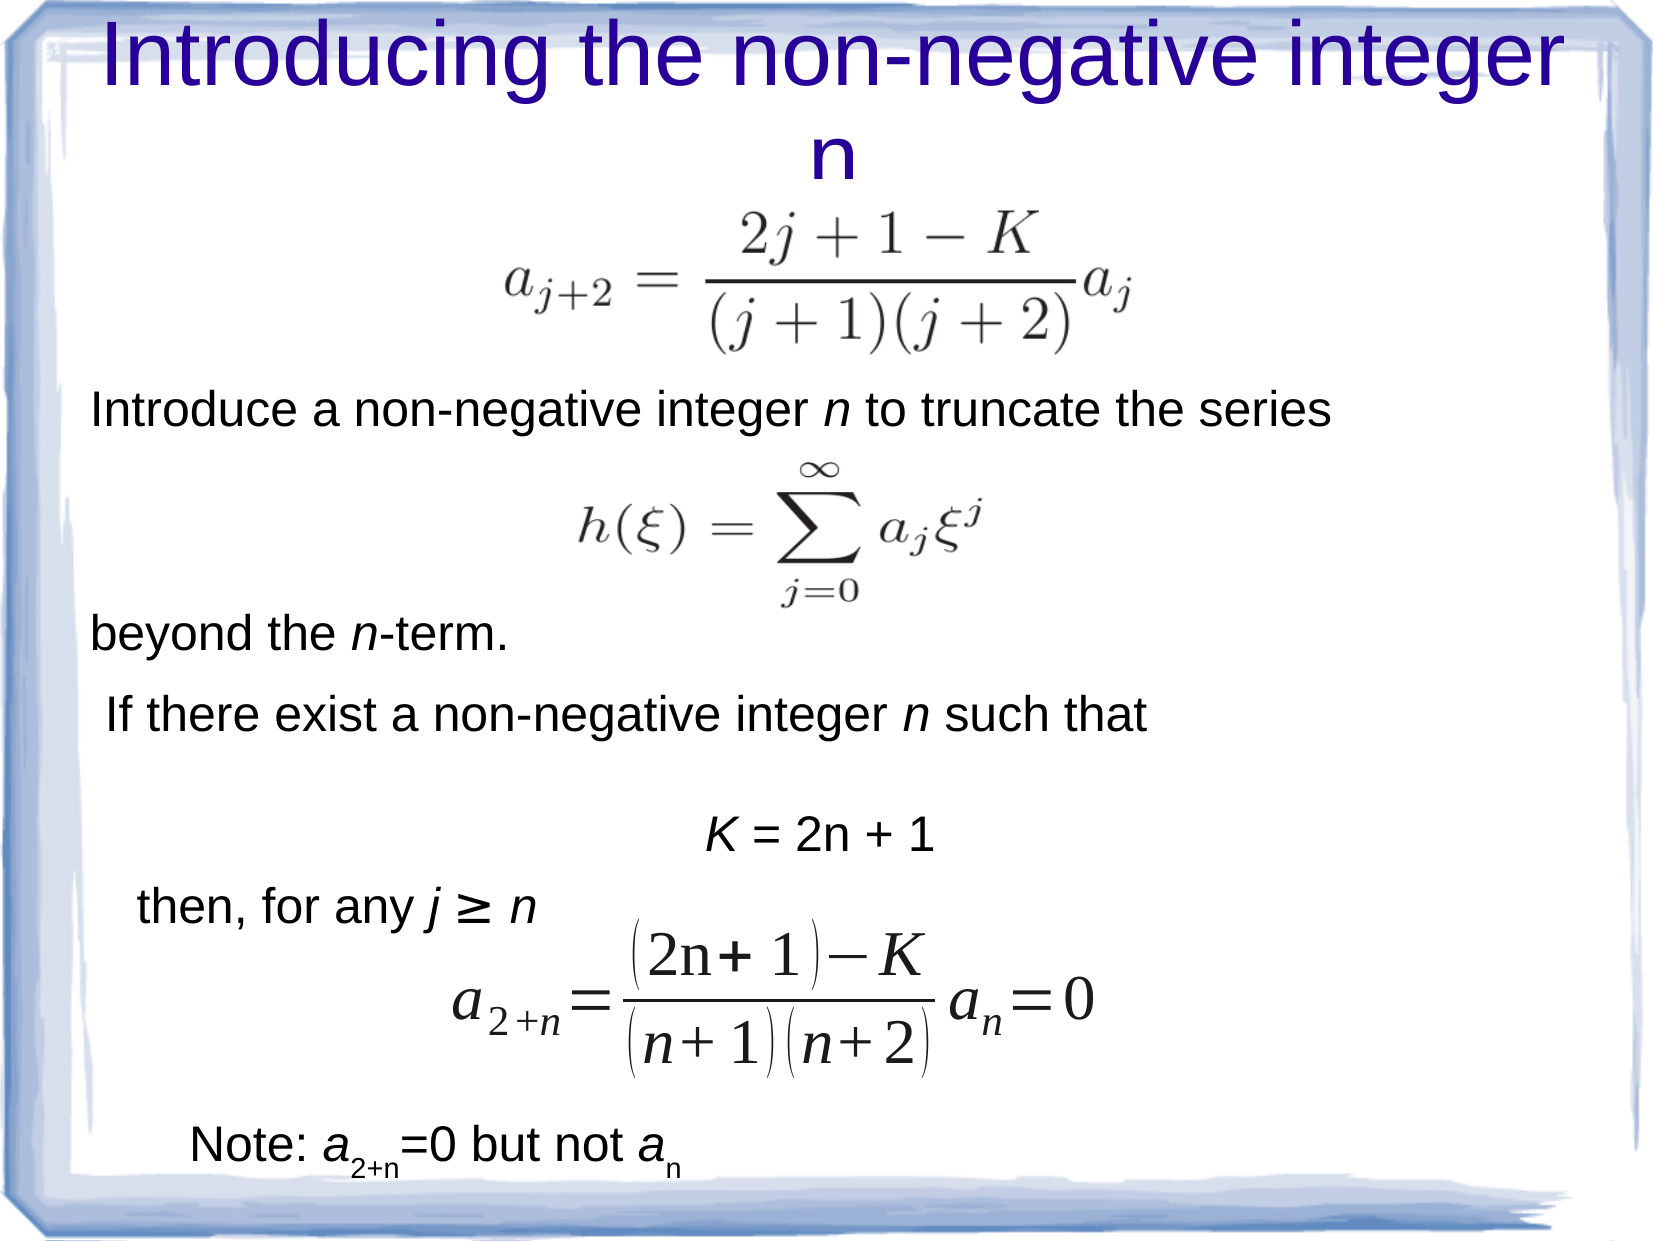

# Introducing the non-negative integer n
Introduce a non-negative integer n to truncate the series
beyond the n-term.
If there exist a non-negative integer n such that
K = 2n + 1
then, for any j ≥ n
Note: a2+n=0 but not an